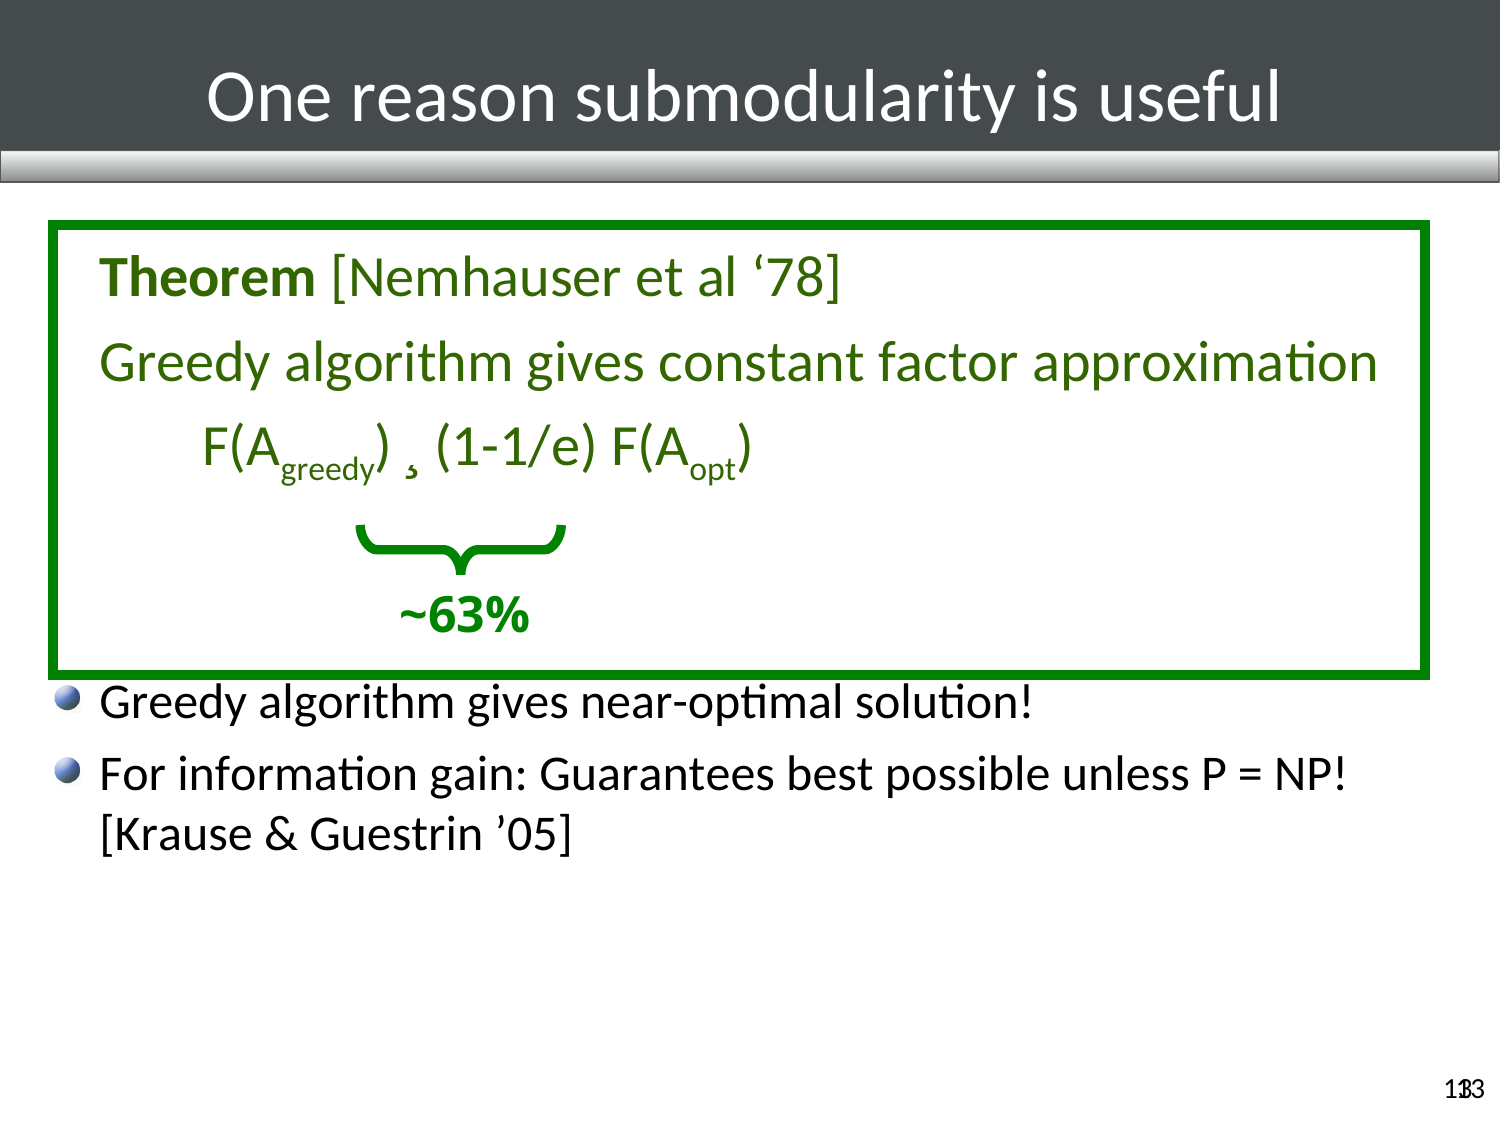

# One reason submodularity is useful
	Theorem [Nemhauser et al ‘78]
	Greedy algorithm gives constant factor approximation
		F(Agreedy) ¸ (1-1/e) F(Aopt)
Greedy algorithm gives near-optimal solution!
For information gain: Guarantees best possible unless P = NP!
[Krause & Guestrin ’05]
~63%